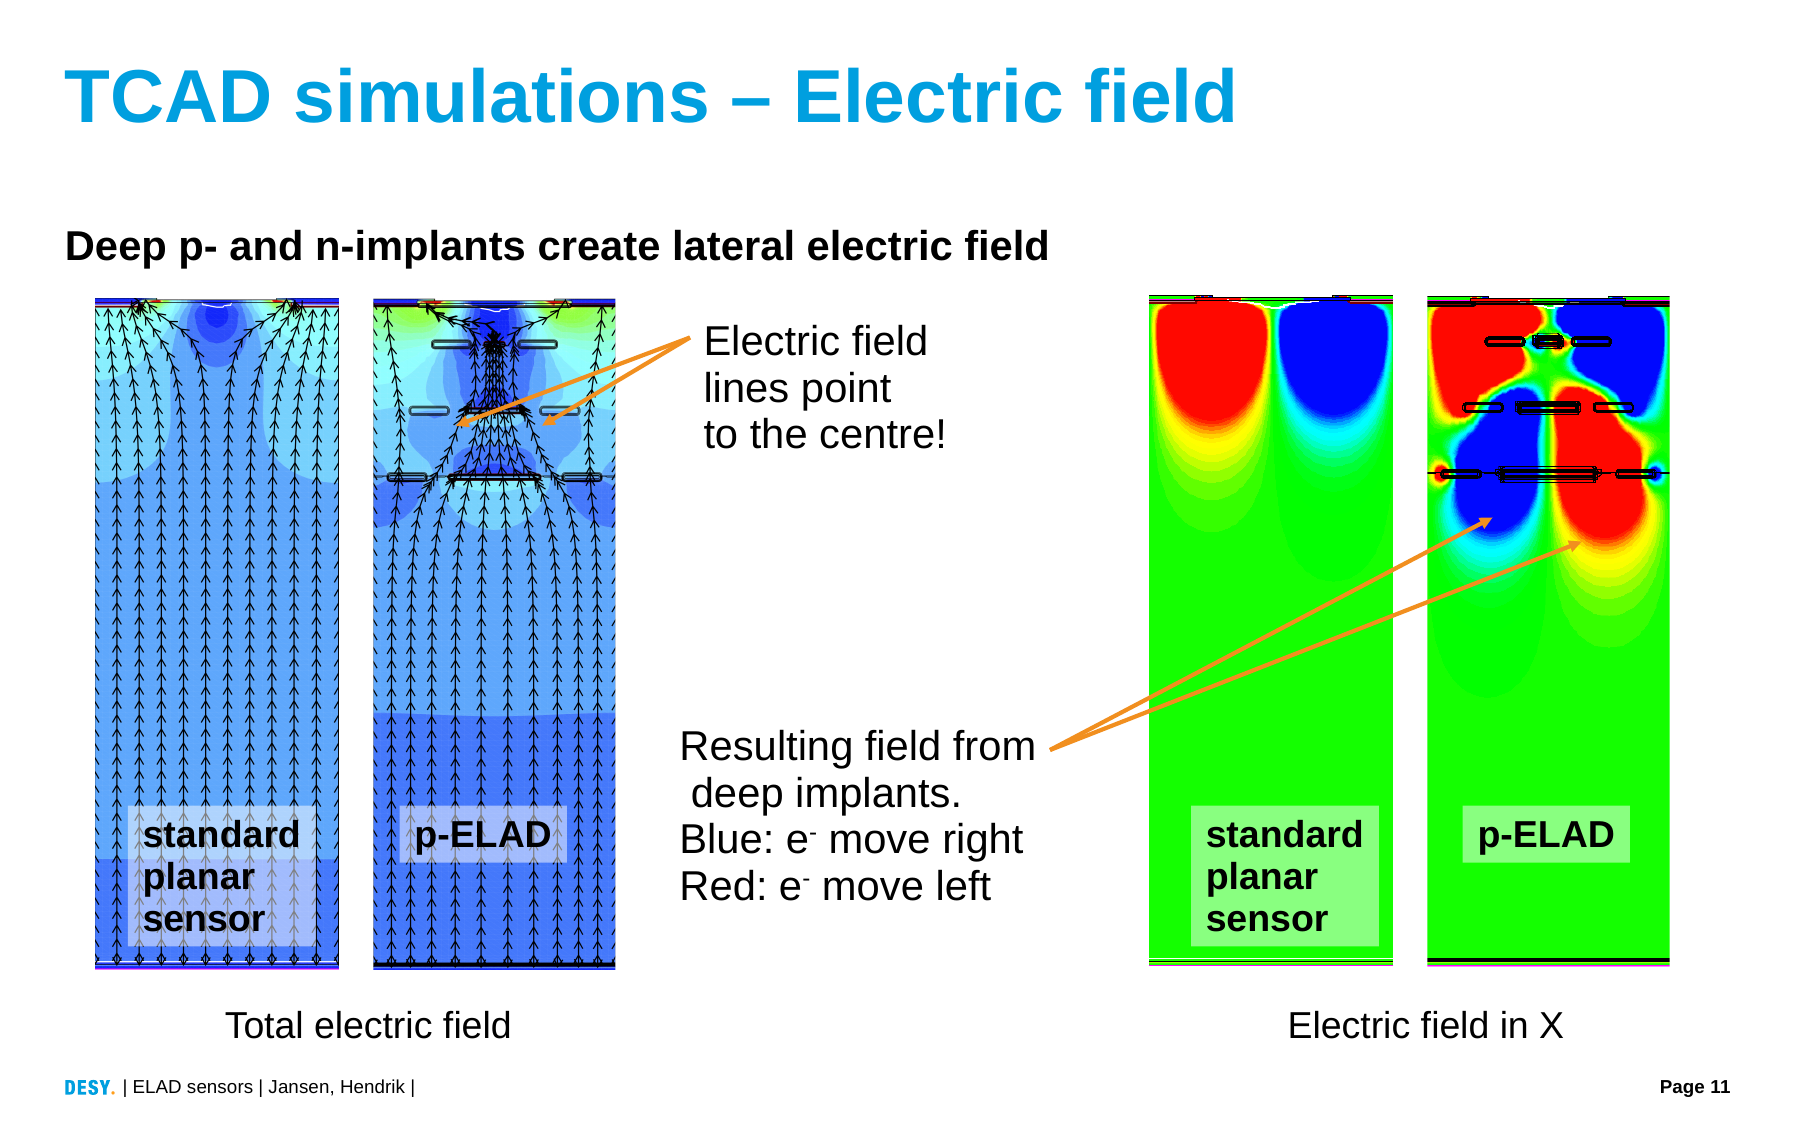

# TCAD simulations – Electric field
Deep p- and n-implants create lateral electric field
standard
planar
sensor
p-ELAD
standard
planar
sensor
p-ELAD
Electric field
lines point
to the centre!
Resulting field from
 deep implants.
Blue: e- move right
Red: e- move left
Total electric field
Electric field in X